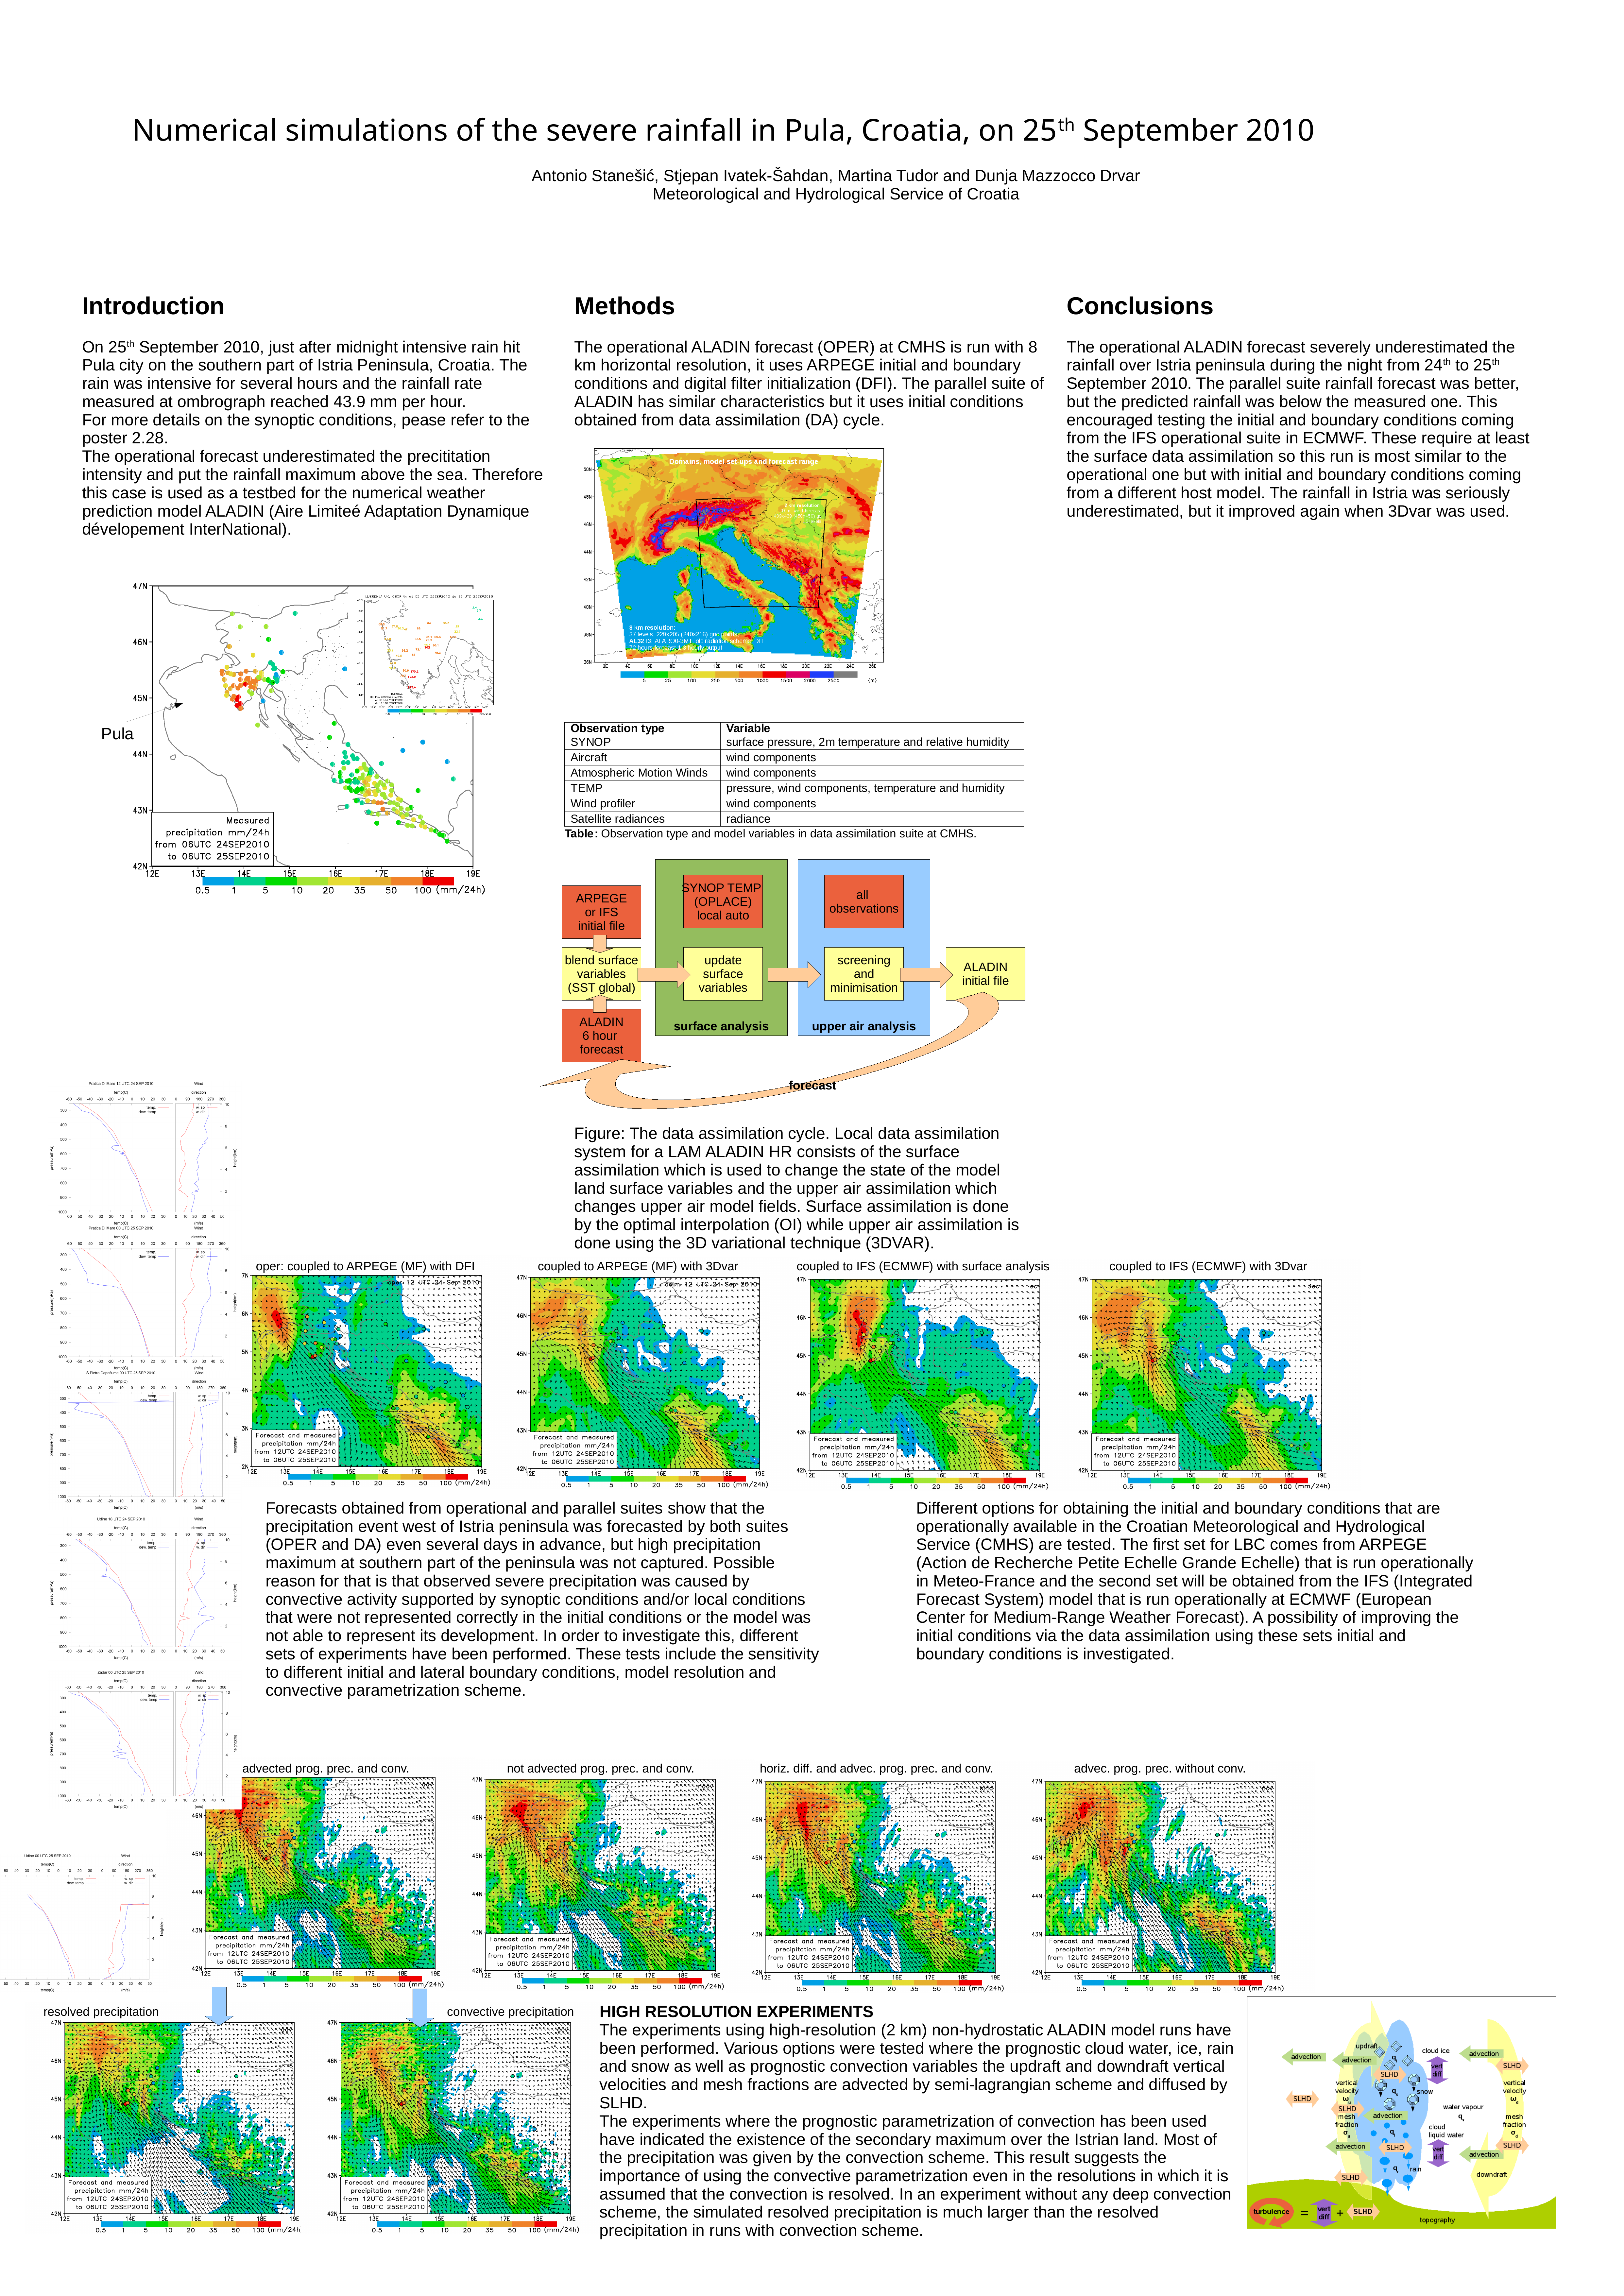

Numerical simulations of the severe rainfall in Pula, Croatia, on 25th September 2010
Antonio Stanešić, Stjepan Ivatek-Šahdan, Martina Tudor and Dunja Mazzocco Drvar
Meteorological and Hydrological Service of Croatia
Introduction
On 25th September 2010, just after midnight intensive rain hit Pula city on the southern part of Istria Peninsula, Croatia. The rain was intensive for several hours and the rainfall rate measured at ombrograph reached 43.9 mm per hour.
For more details on the synoptic conditions, pease refer to the poster 2.28.
The operational forecast underestimated the precititation intensity and put the rainfall maximum above the sea. Therefore this case is used as a testbed for the numerical weather prediction model ALADIN (Aire Limiteé Adaptation Dynamique dévelopement InterNational).
Methods
The operational ALADIN forecast (OPER) at CMHS is run with 8 km horizontal resolution, it uses ARPEGE initial and boundary conditions and digital filter initialization (DFI). The parallel suite of ALADIN has similar characteristics but it uses initial conditions obtained from data assimilation (DA) cycle.
Conclusions
The operational ALADIN forecast severely underestimated the rainfall over Istria peninsula during the night from 24th to 25th September 2010. The parallel suite rainfall forecast was better, but the predicted rainfall was below the measured one. This encouraged testing the initial and boundary conditions coming from the IFS operational suite in ECMWF. These require at least the surface data assimilation so this run is most similar to the operational one but with initial and boundary conditions coming from a different host model. The rainfall in Istria was seriously underestimated, but it improved again when 3Dvar was used.
Pula
surface analysis
upper air analysis
SYNOP TEMP
(OPLACE)
local auto
all
observations
ARPEGE
or IFS
initial file
blend surface
variables
(SST global)
update
surface
variables
screening
and
minimisation
ALADIN
initial file
ALADIN
6 hour
forecast
forecast
Figure: The data assimilation cycle. Local data assimilation system for a LAM ALADIN HR consists of the surface assimilation which is used to change the state of the model land surface variables and the upper air assimilation which changes upper air model fields. Surface assimilation is done by the optimal interpolation (OI) while upper air assimilation is done using the 3D variational technique (3DVAR).
oper: coupled to ARPEGE (MF) with DFI
coupled to ARPEGE (MF) with 3Dvar
coupled to IFS (ECMWF) with surface analysis
coupled to IFS (ECMWF) with 3Dvar
Forecasts obtained from operational and parallel suites show that the precipitation event west of Istria peninsula was forecasted by both suites (OPER and DA) even several days in advance, but high precipitation maximum at southern part of the peninsula was not captured. Possible reason for that is that observed severe precipitation was caused by convective activity supported by synoptic conditions and/or local conditions that were not represented correctly in the initial conditions or the model was not able to represent its development. In order to investigate this, different sets of experiments have been performed. These tests include the sensitivity to different initial and lateral boundary conditions, model resolution and convective parametrization scheme.
Different options for obtaining the initial and boundary conditions that are operationally available in the Croatian Meteorological and Hydrological Service (CMHS) are tested. The first set for LBC comes from ARPEGE (Action de Recherche Petite Echelle Grande Echelle) that is run operationally in Meteo-France and the second set will be obtained from the IFS (Integrated Forecast System) model that is run operationally at ECMWF (European Center for Medium-Range Weather Forecast). A possibility of improving the initial conditions via the data assimilation using these sets initial and boundary conditions is investigated.
advected prog. prec. and conv.
not advected prog. prec. and conv.
horiz. diff. and advec. prog. prec. and conv.
 advec. prog. prec. without conv.
HIGH RESOLUTION EXPERIMENTS
The experiments using high-resolution (2 km) non-hydrostatic ALADIN model runs have been performed. Various options were tested where the prognostic cloud water, ice, rain and snow as well as prognostic convection variables the updraft and downdraft vertical velocities and mesh fractions are advected by semi-lagrangian scheme and diffused by SLHD.
The experiments where the prognostic parametrization of convection has been used have indicated the existence of the secondary maximum over the Istrian land. Most of the precipitation was given by the convection scheme. This result suggests the importance of using the convective parametrization even in the resolutions in which it is assumed that the convection is resolved. In an experiment without any deep convection scheme, the simulated resolved precipitation is much larger than the resolved precipitation in runs with convection scheme.
resolved precipitation
convective precipitation